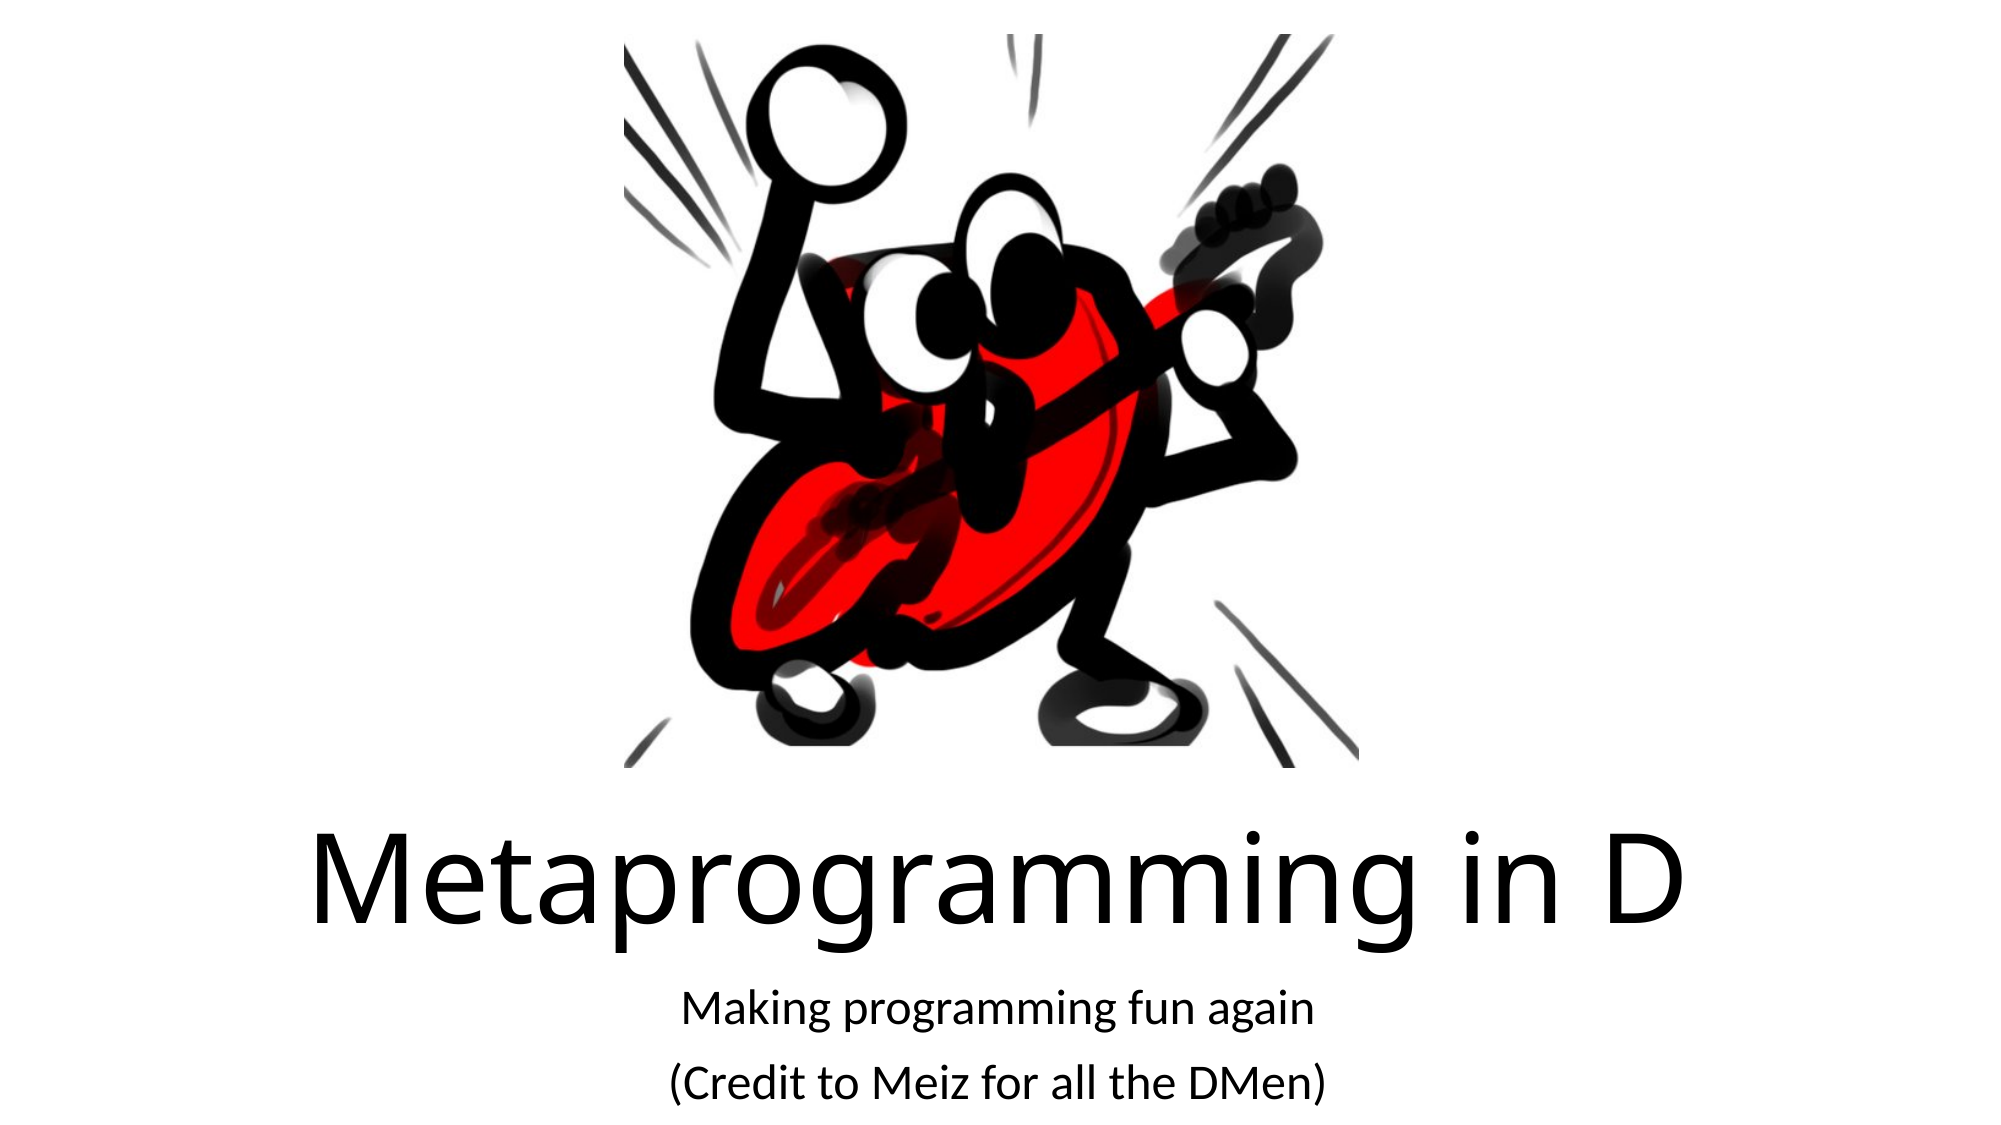

# Metaprogramming in D
Making programming fun again
(Credit to Meiz for all the DMen)